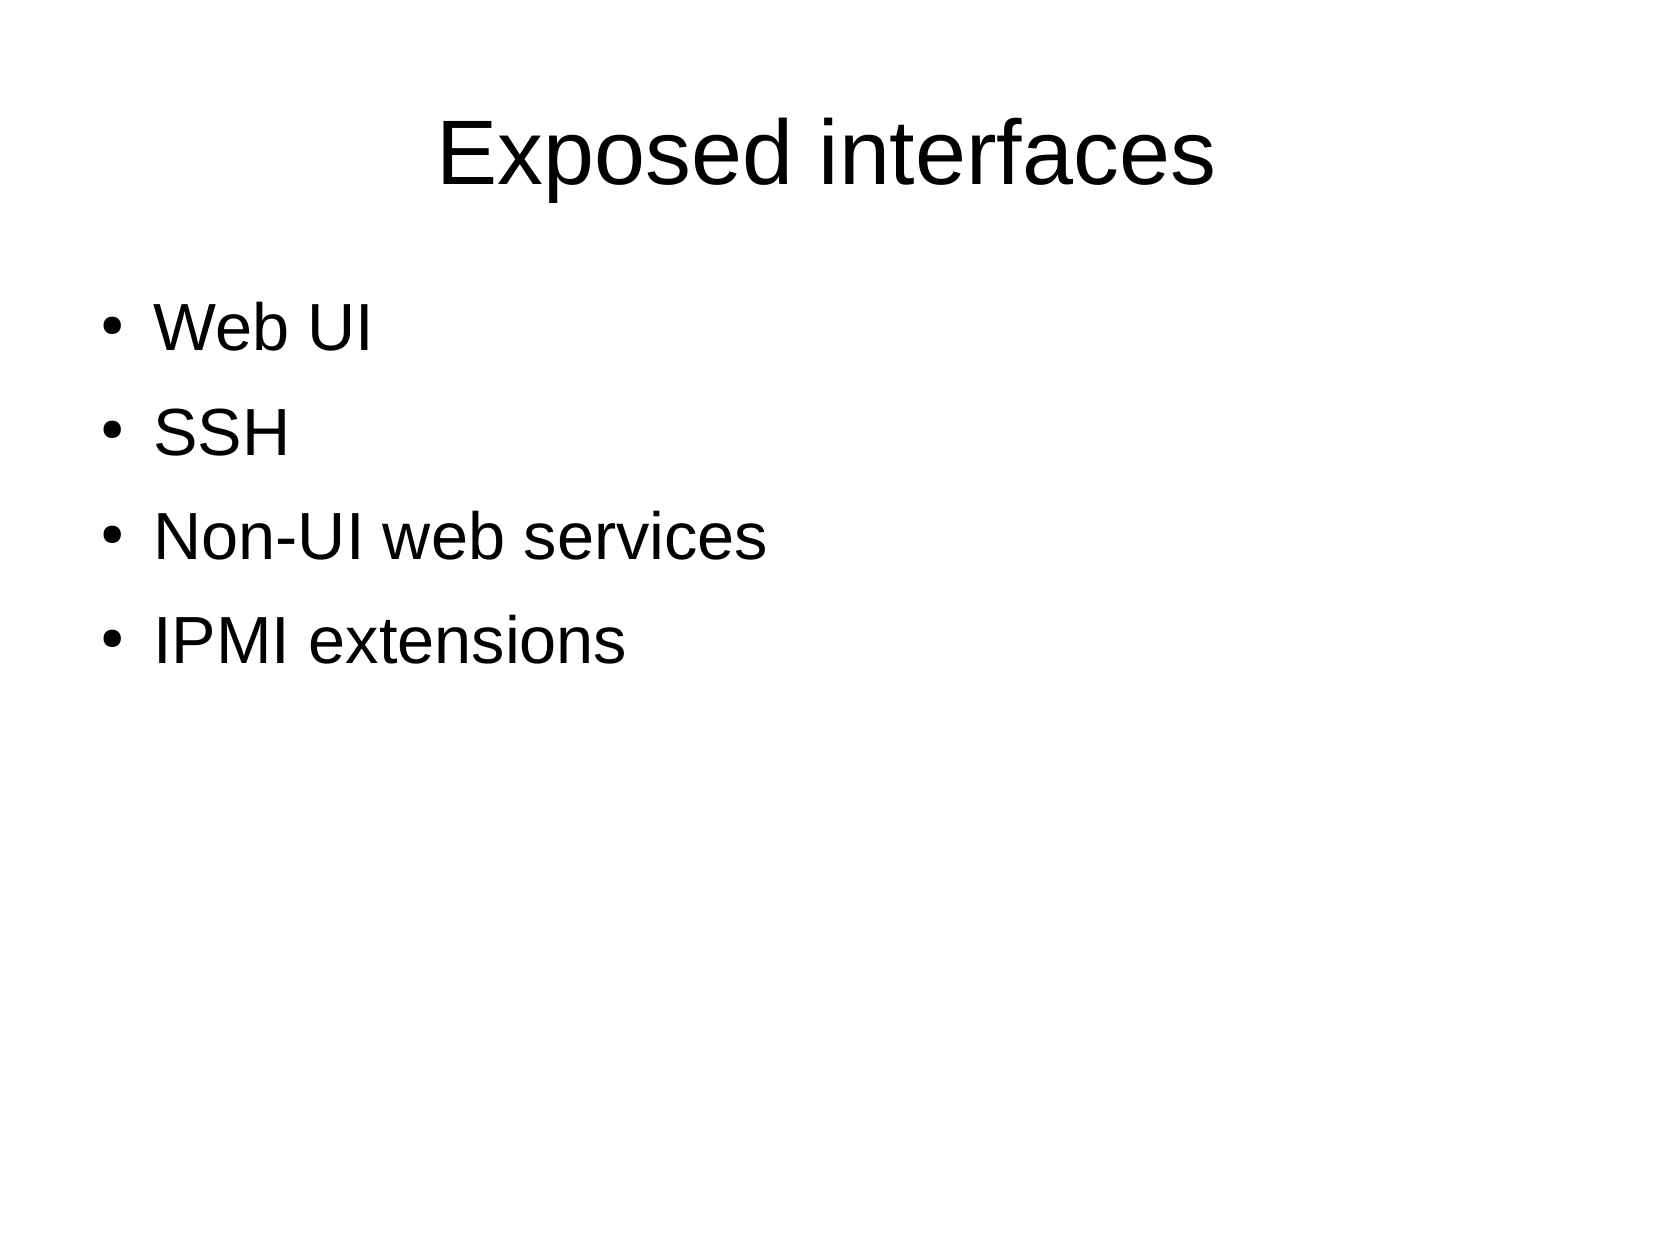

# Exposed interfaces
Web UI
SSH
Non-UI web services
IPMI extensions